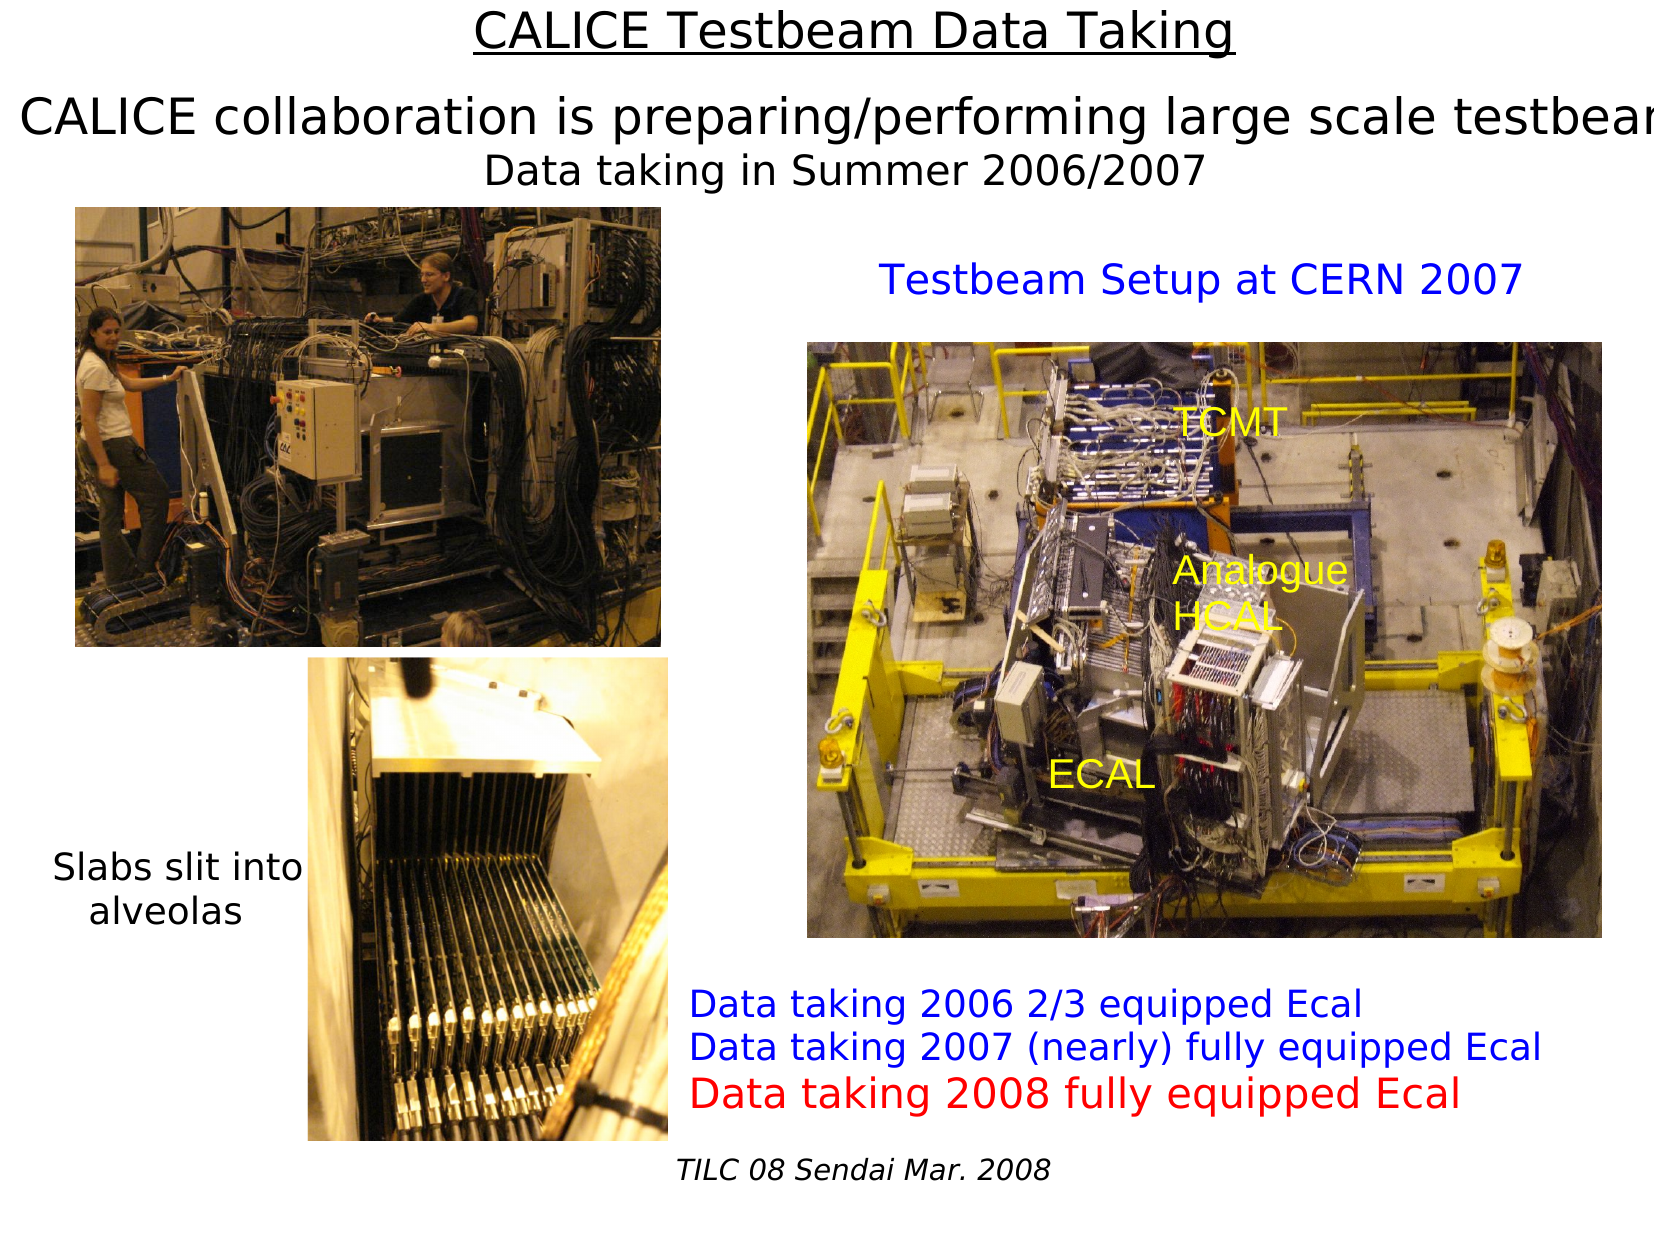

CALICE Testbeam Data Taking
CALICE collaboration is preparing/performing large scale testbeam
 Data taking in Summer 2006/2007
Testbeam Setup at CERN 2007
TCMT
TCMT
Analogue
HCAL
ECAL
Slabs slit into
 alveolas
Data taking 2006 2/3 equipped Ecal
Data taking 2007 (nearly) fully equipped Ecal
Data taking 2008 fully equipped Ecal